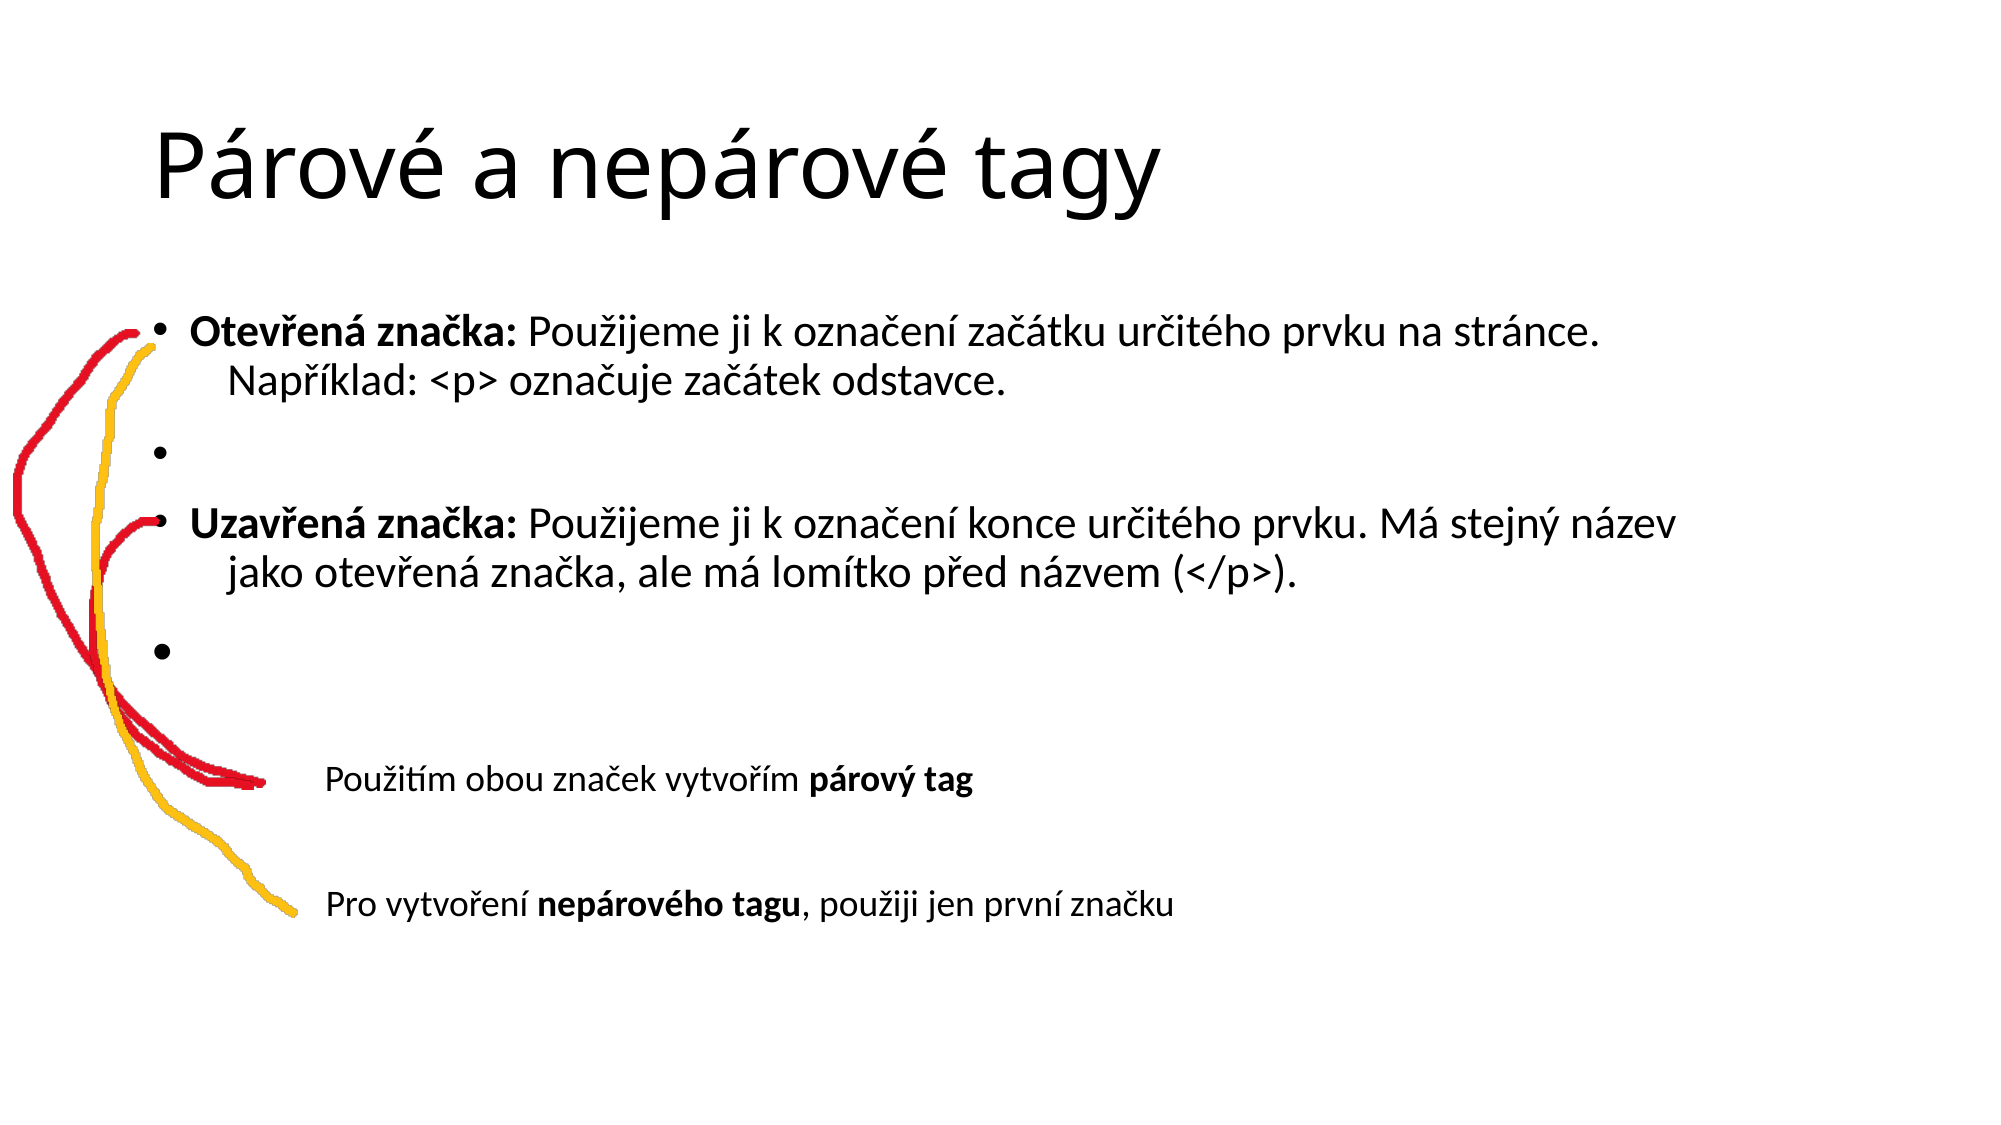

# Párové a nepárové tagy
Otevřená značka: Použijeme ji k označení začátku určitého prvku na stránce. Například: <p> označuje začátek odstavce.
Uzavřená značka: Použijeme ji k označení konce určitého prvku. Má stejný název jako otevřená značka, ale má lomítko před názvem (</p>).
Použitím obou značek vytvořím párový tag
Pro vytvoření nepárového tagu, použiji jen první značku